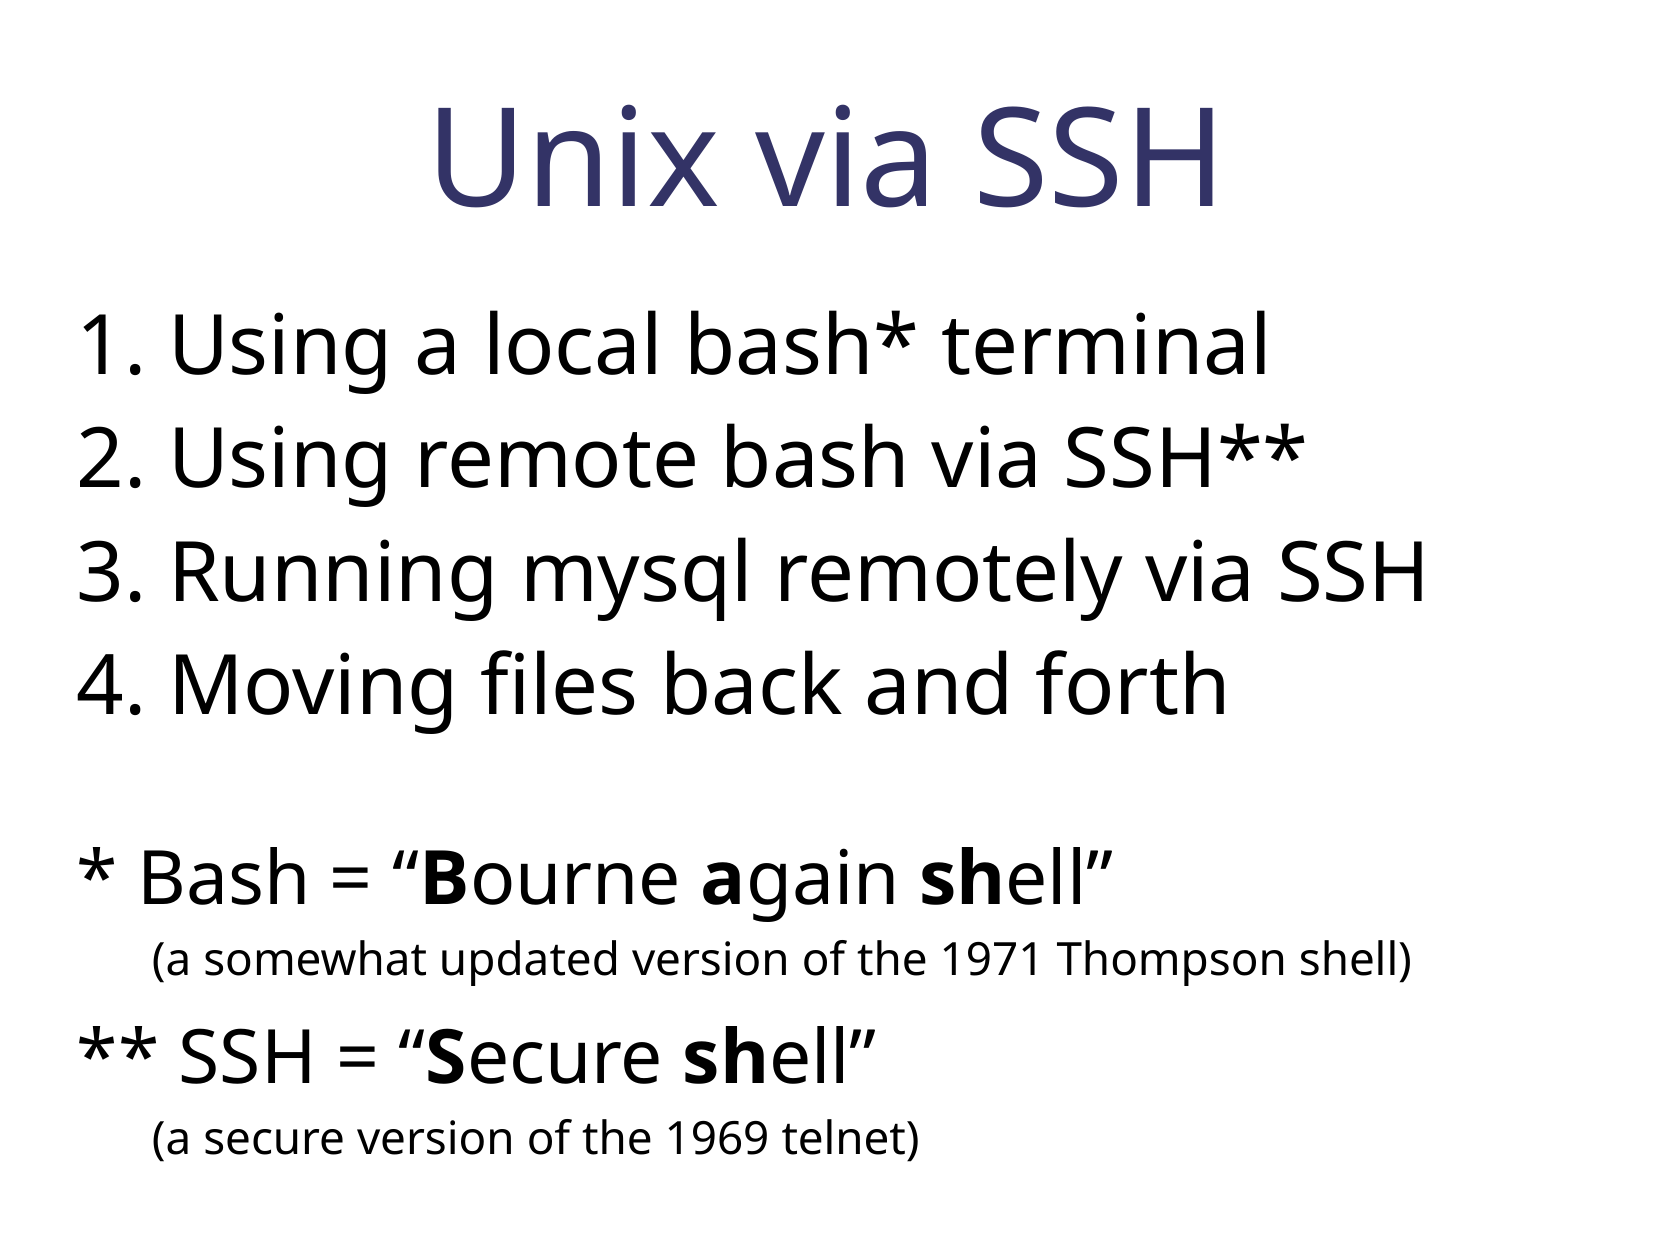

# Unix via SSH
1. Using a local bash* terminal
2. Using remote bash via SSH**
3. Running mysql remotely via SSH
4. Moving files back and forth
* Bash = “Bourne again shell”
	(a somewhat updated version of the 1971 Thompson shell)
** SSH = “Secure shell”
	(a secure version of the 1969 telnet)